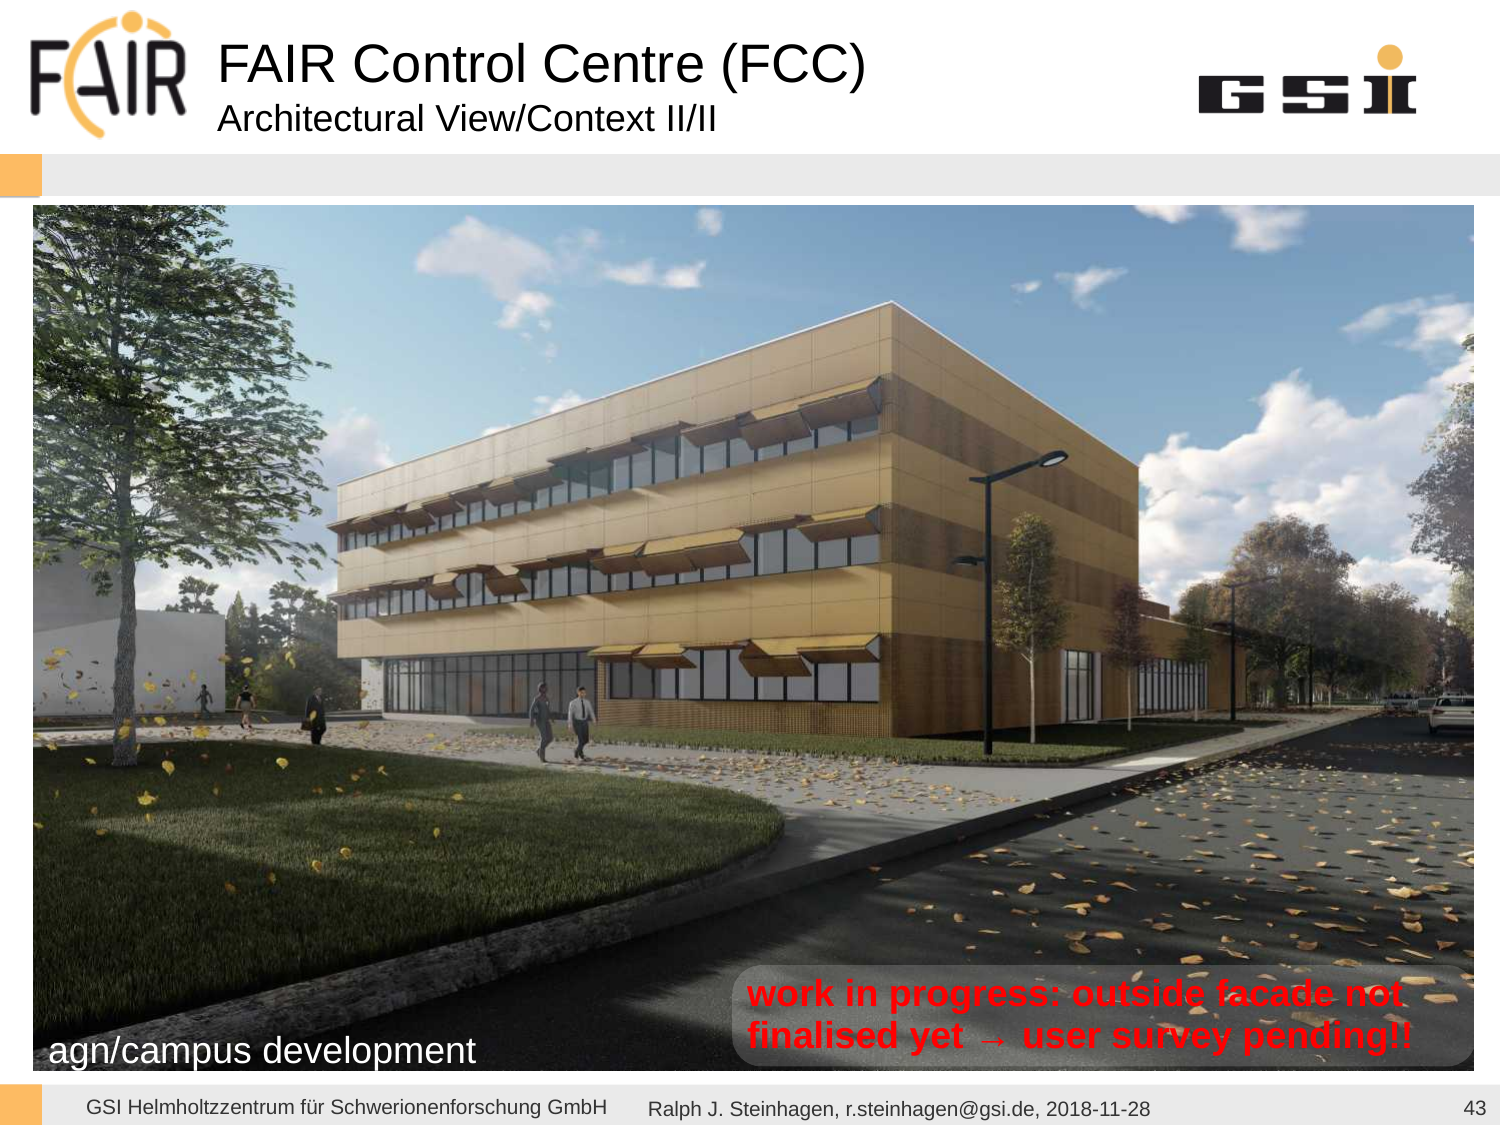

FAIR Control Centre (FCC)
Architectural View/Context II/II
work in progress: outside facade not finalised yet → user survey pending!!
agn/campus development